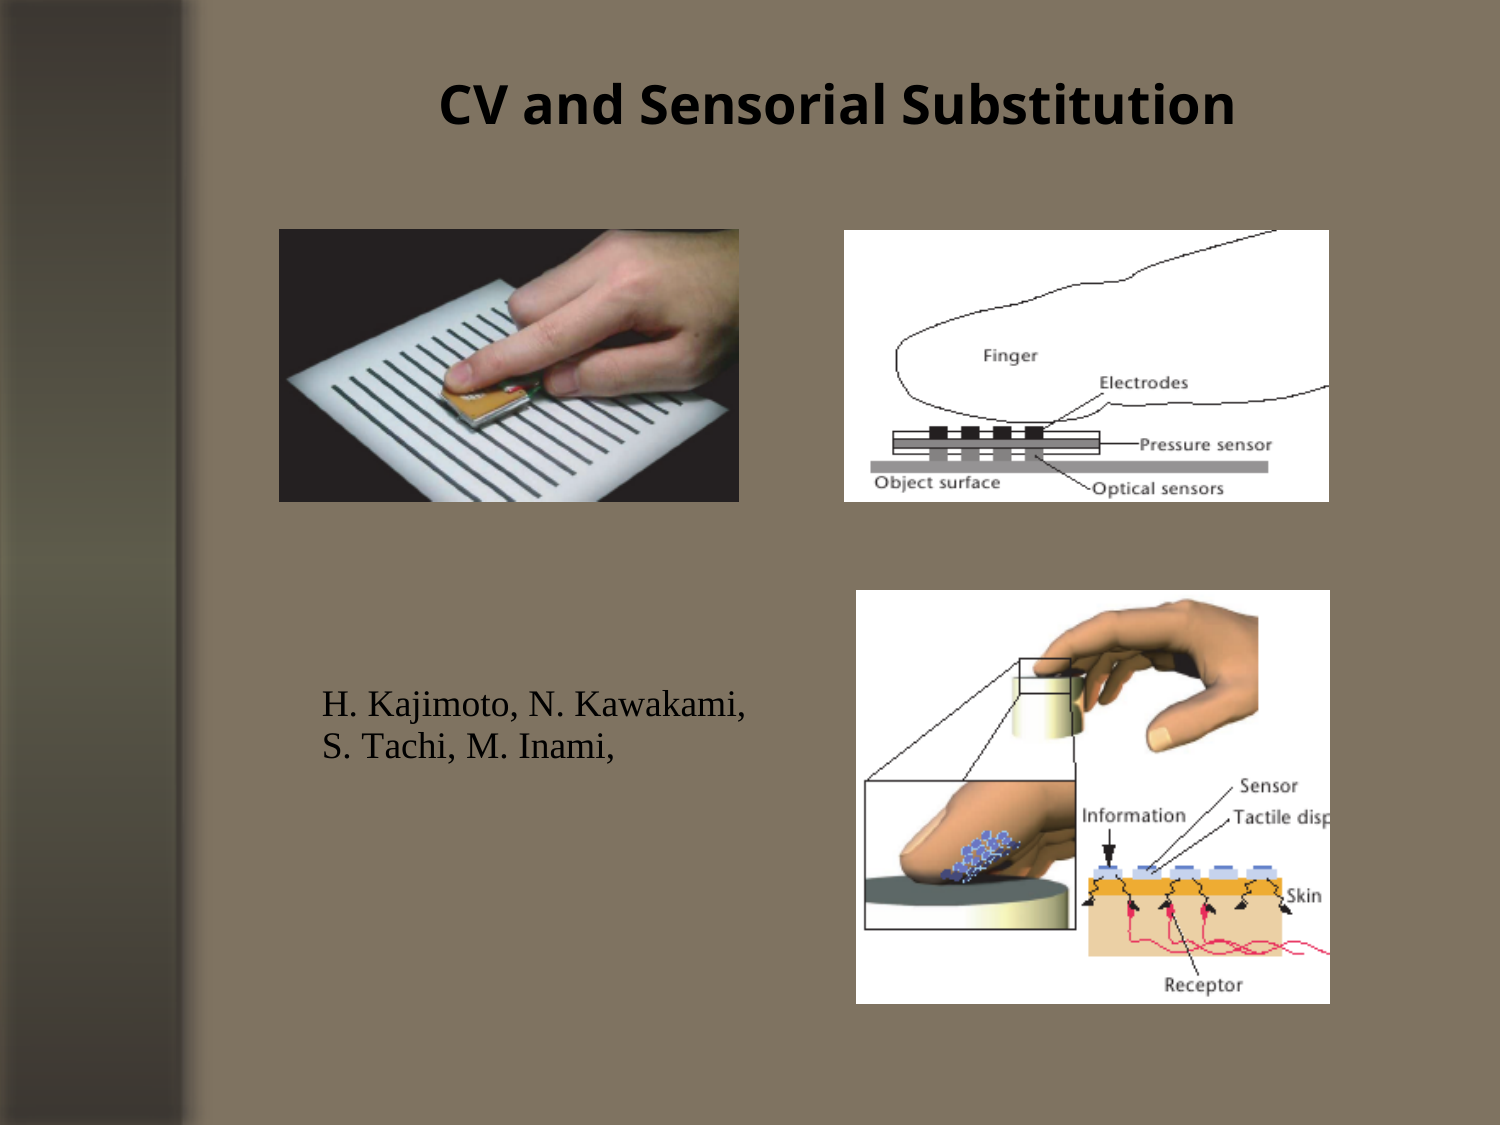

# CV and Sensorial Substitution
H. Kajimoto, N. Kawakami,
S. Tachi, M. Inami,